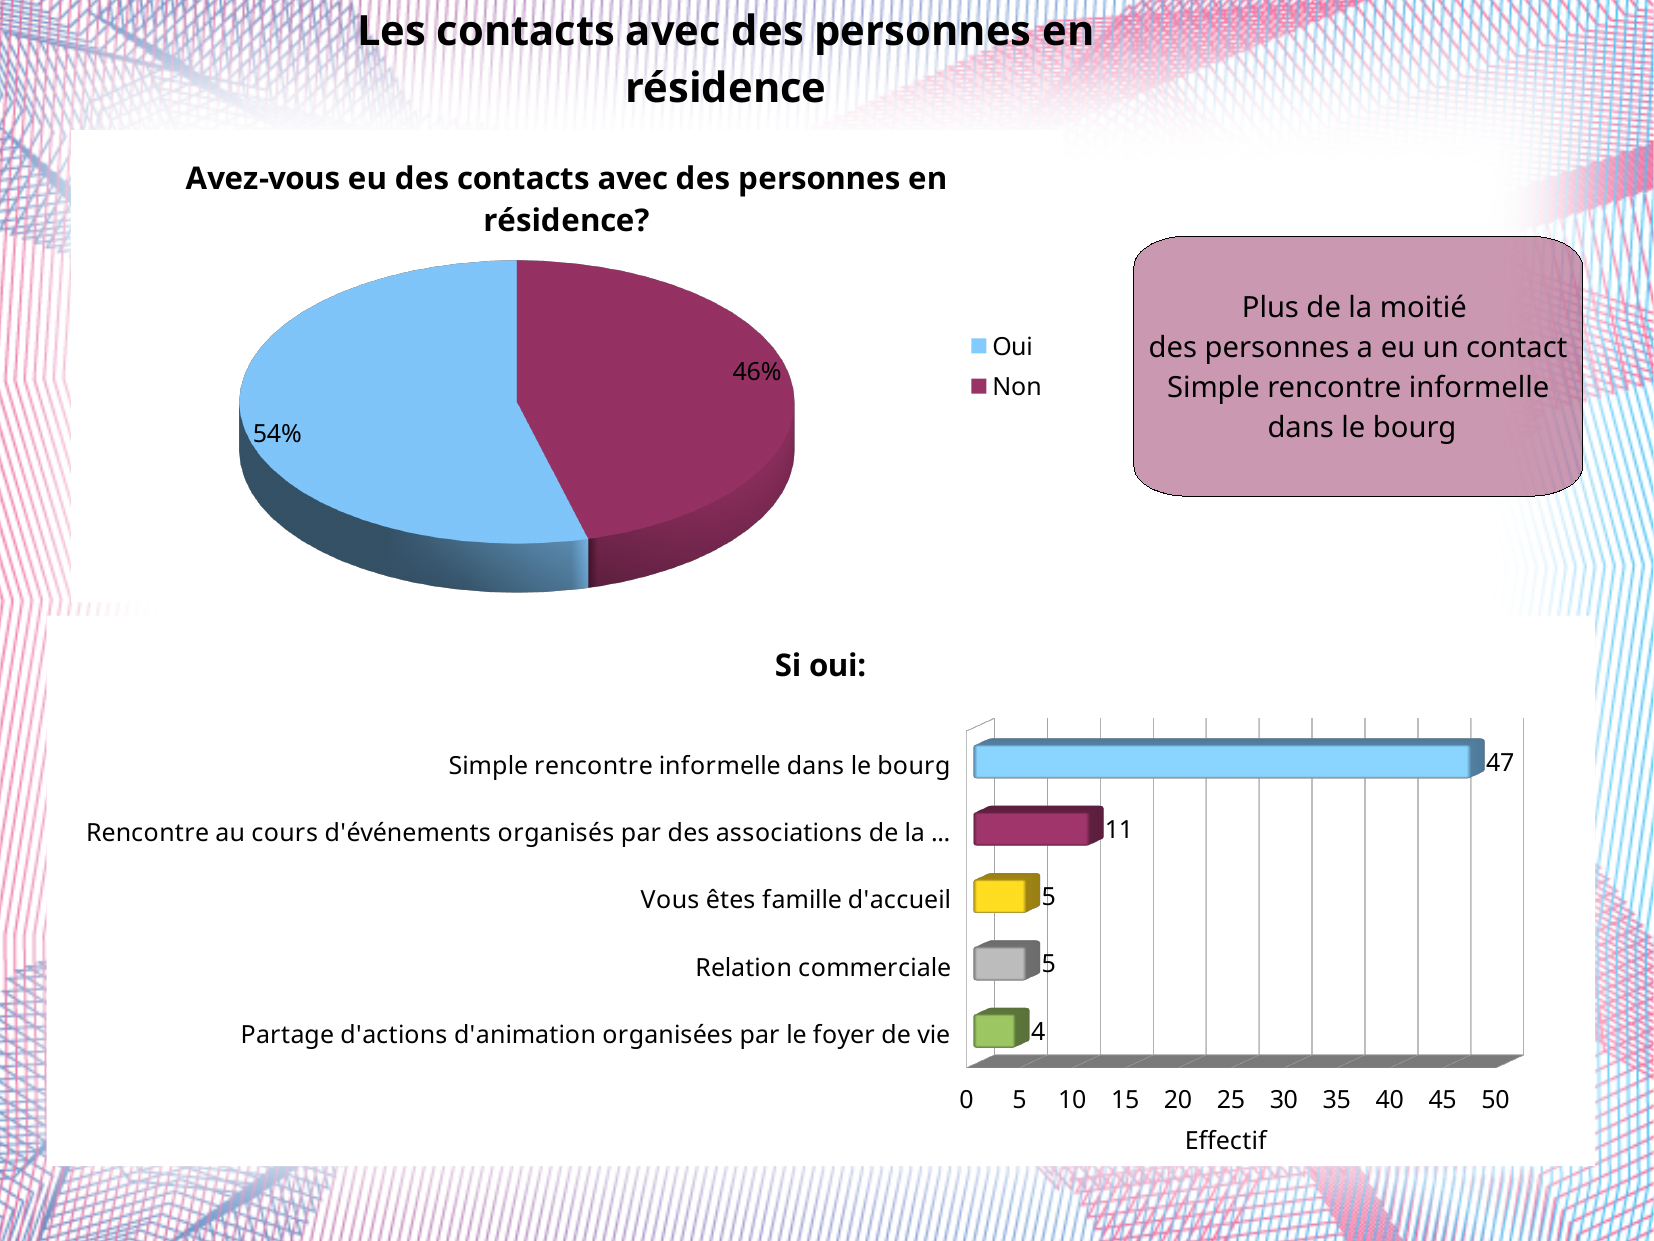

Les contacts avec des personnes en résidence
[unsupported chart]
Plus de la moitié
des personnes a eu un contact
Simple rencontre informelle
 dans le bourg
[unsupported chart]